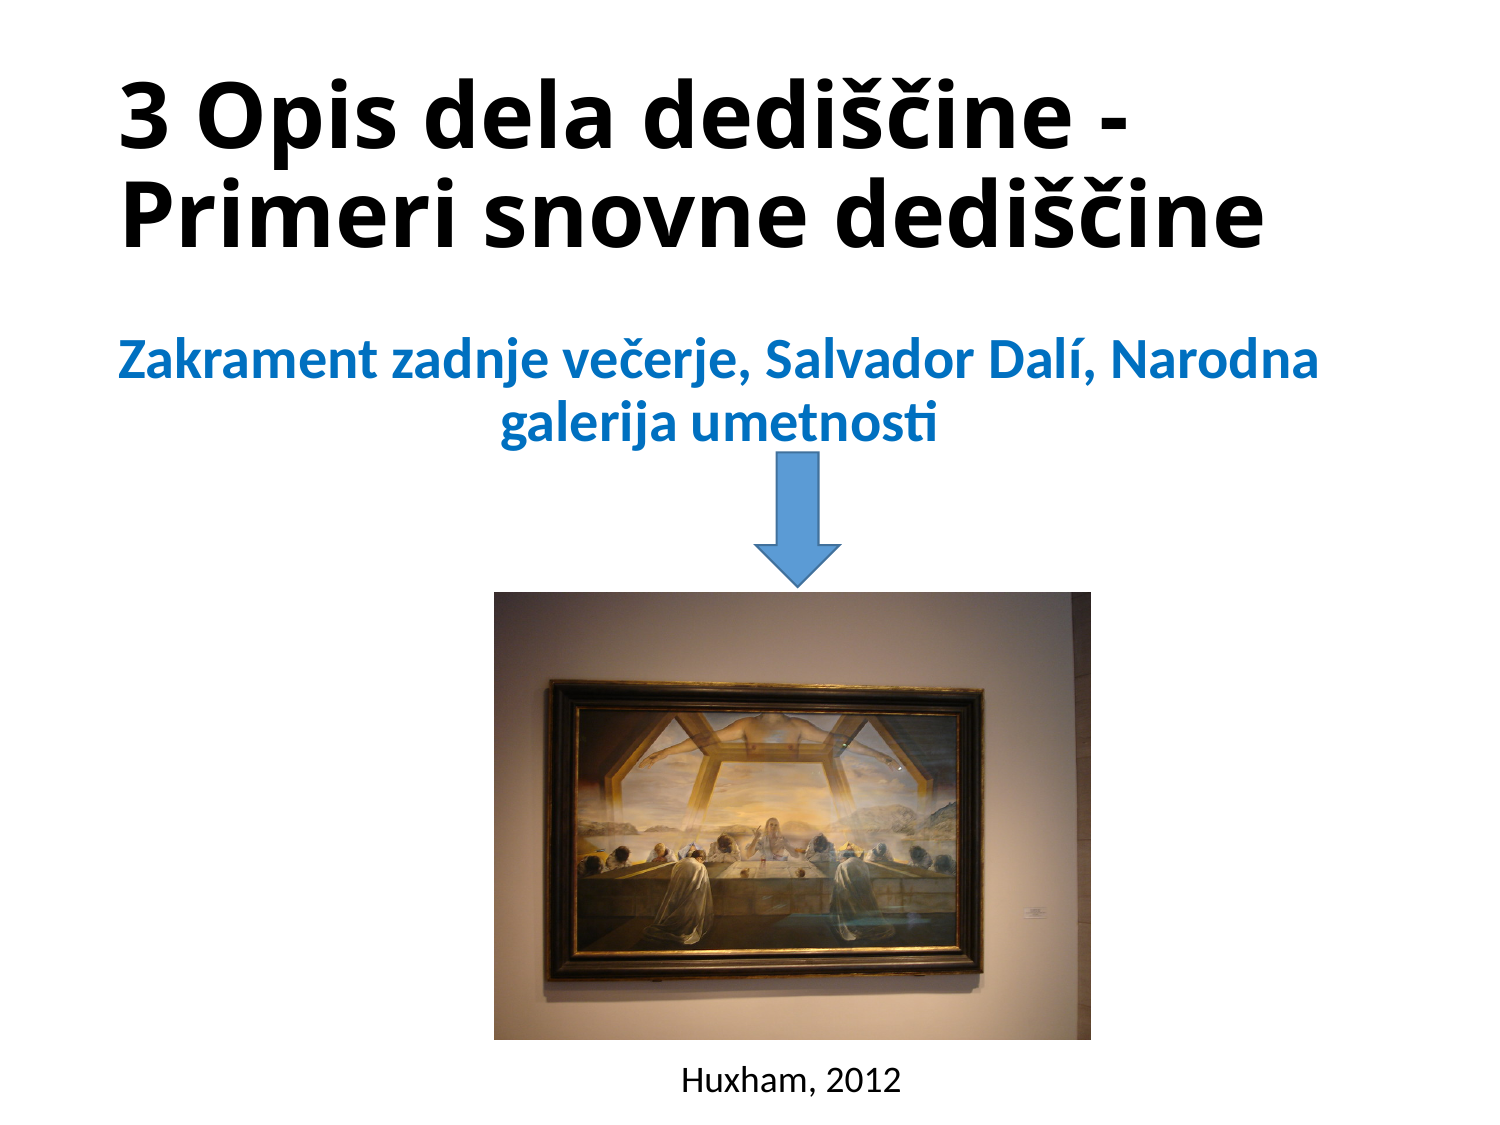

# 3 Opis dela dediščine - Primeri snovne dediščine
Zakrament zadnje večerje, Salvador Dalí, Narodna galerija umetnosti
Huxham, 2012